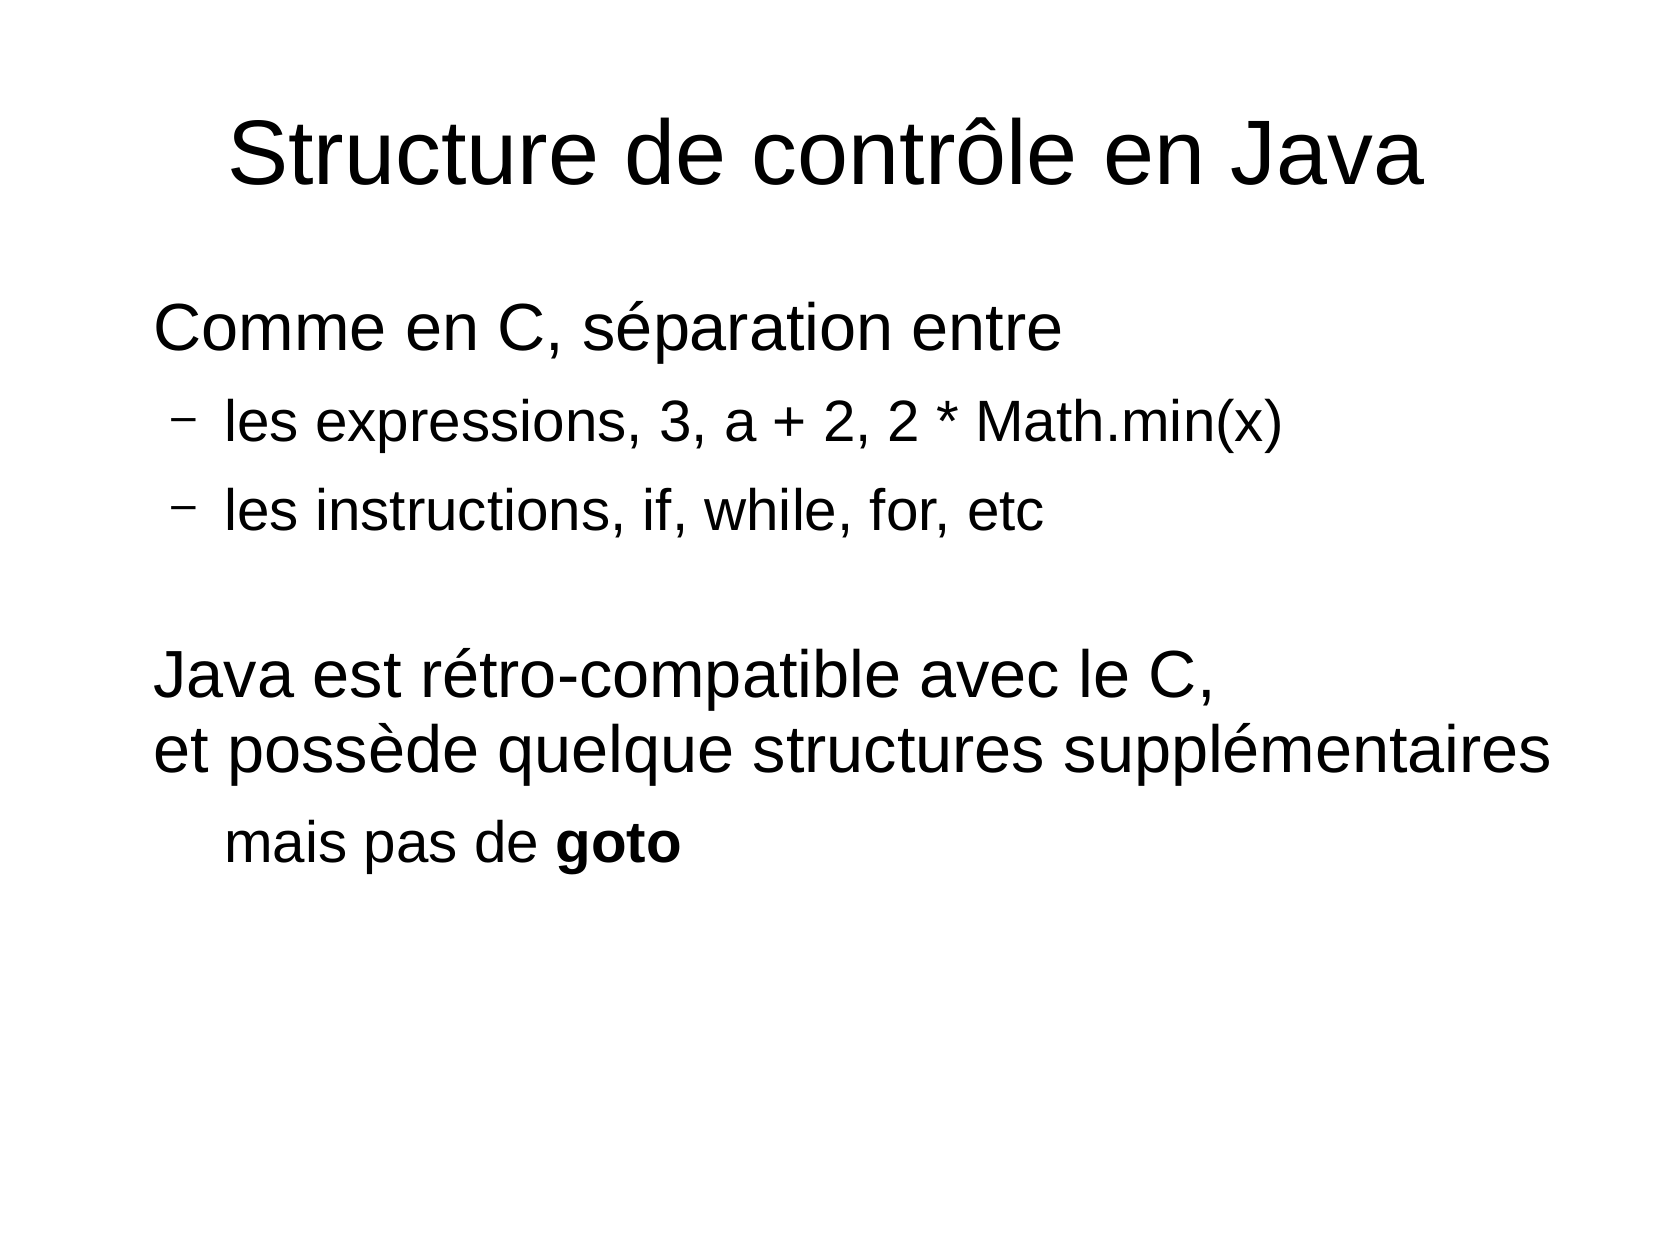

# Structure de contrôle en Java
Comme en C, séparation entre
les expressions, 3, a + 2, 2 * Math.min(x)
les instructions, if, while, for, etc
Java est rétro-compatible avec le C,
et possède quelque structures supplémentaires
mais pas de goto